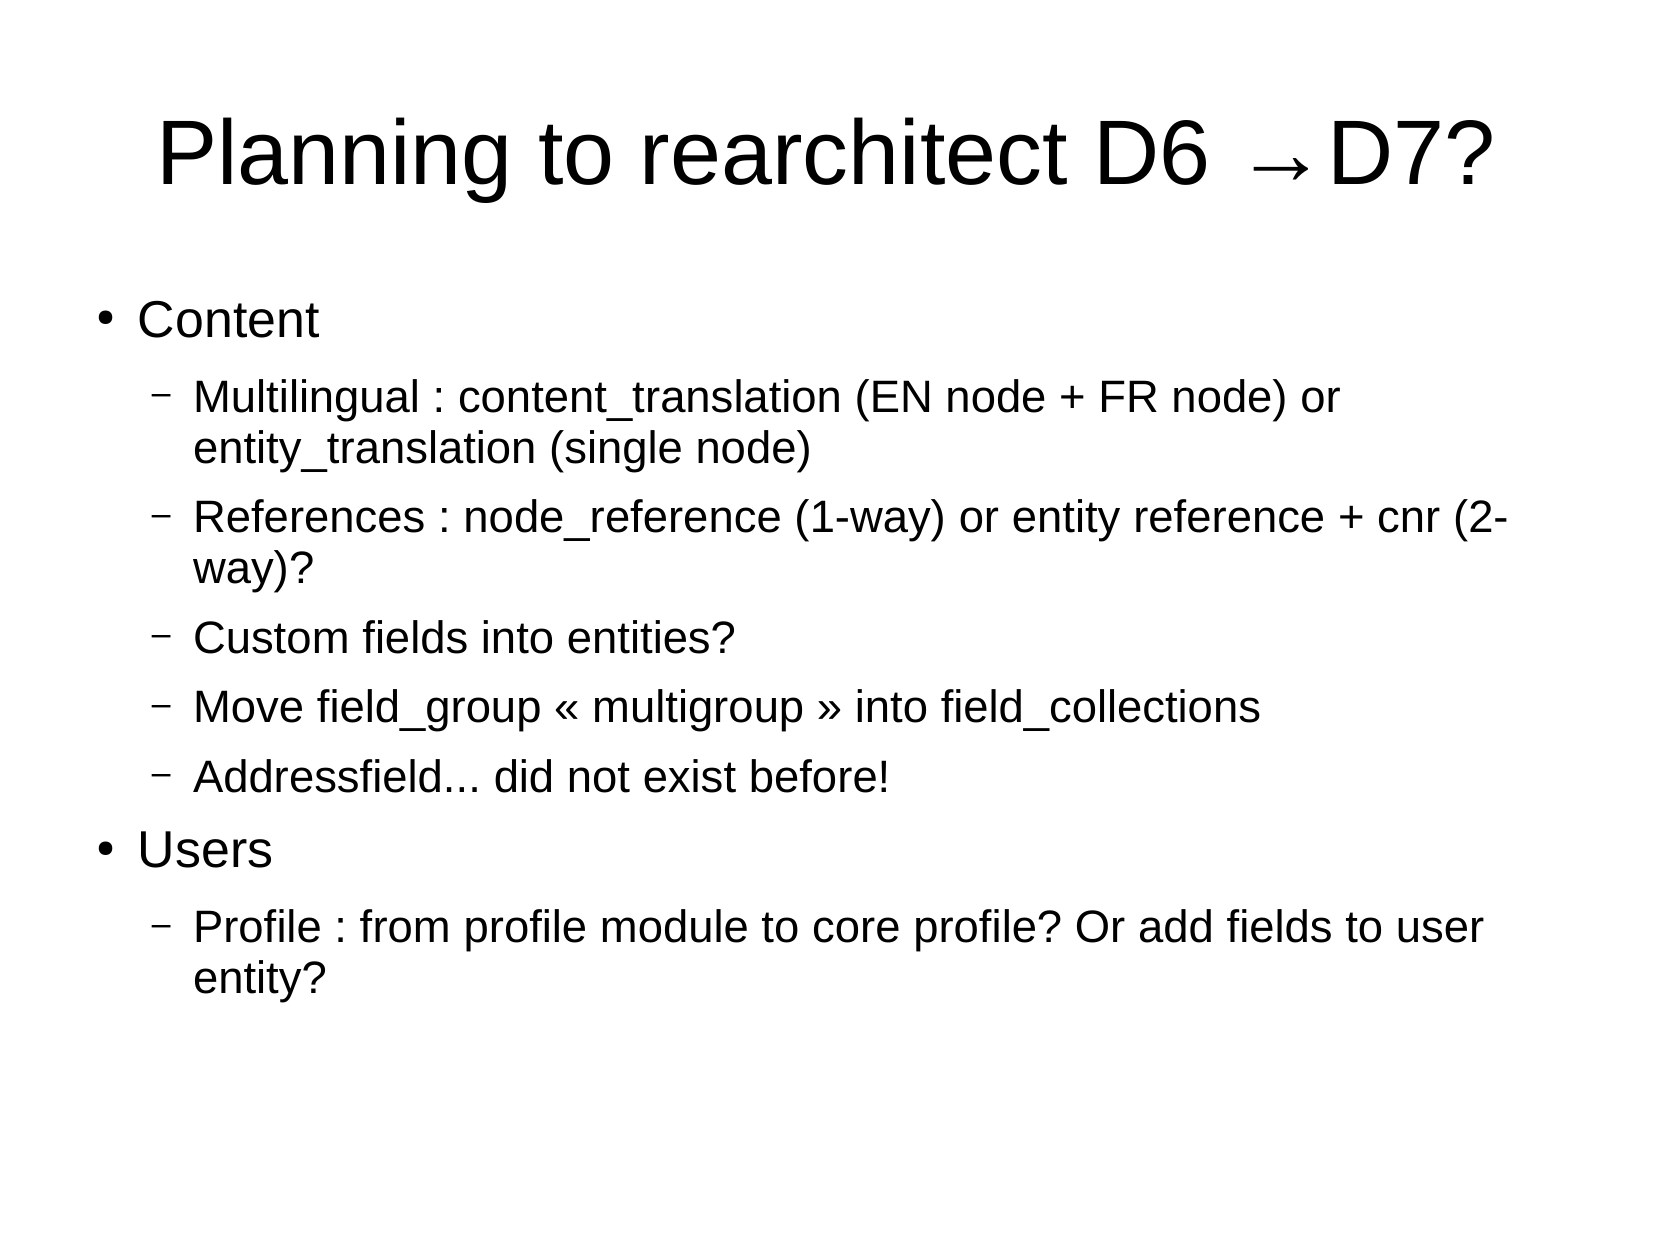

# Planning to rearchitect D6 →D7?
Content
Multilingual : content_translation (EN node + FR node) or entity_translation (single node)
References : node_reference (1-way) or entity reference + cnr (2-way)?
Custom fields into entities?
Move field_group « multigroup » into field_collections
Addressfield... did not exist before!
Users
Profile : from profile module to core profile? Or add fields to user entity?